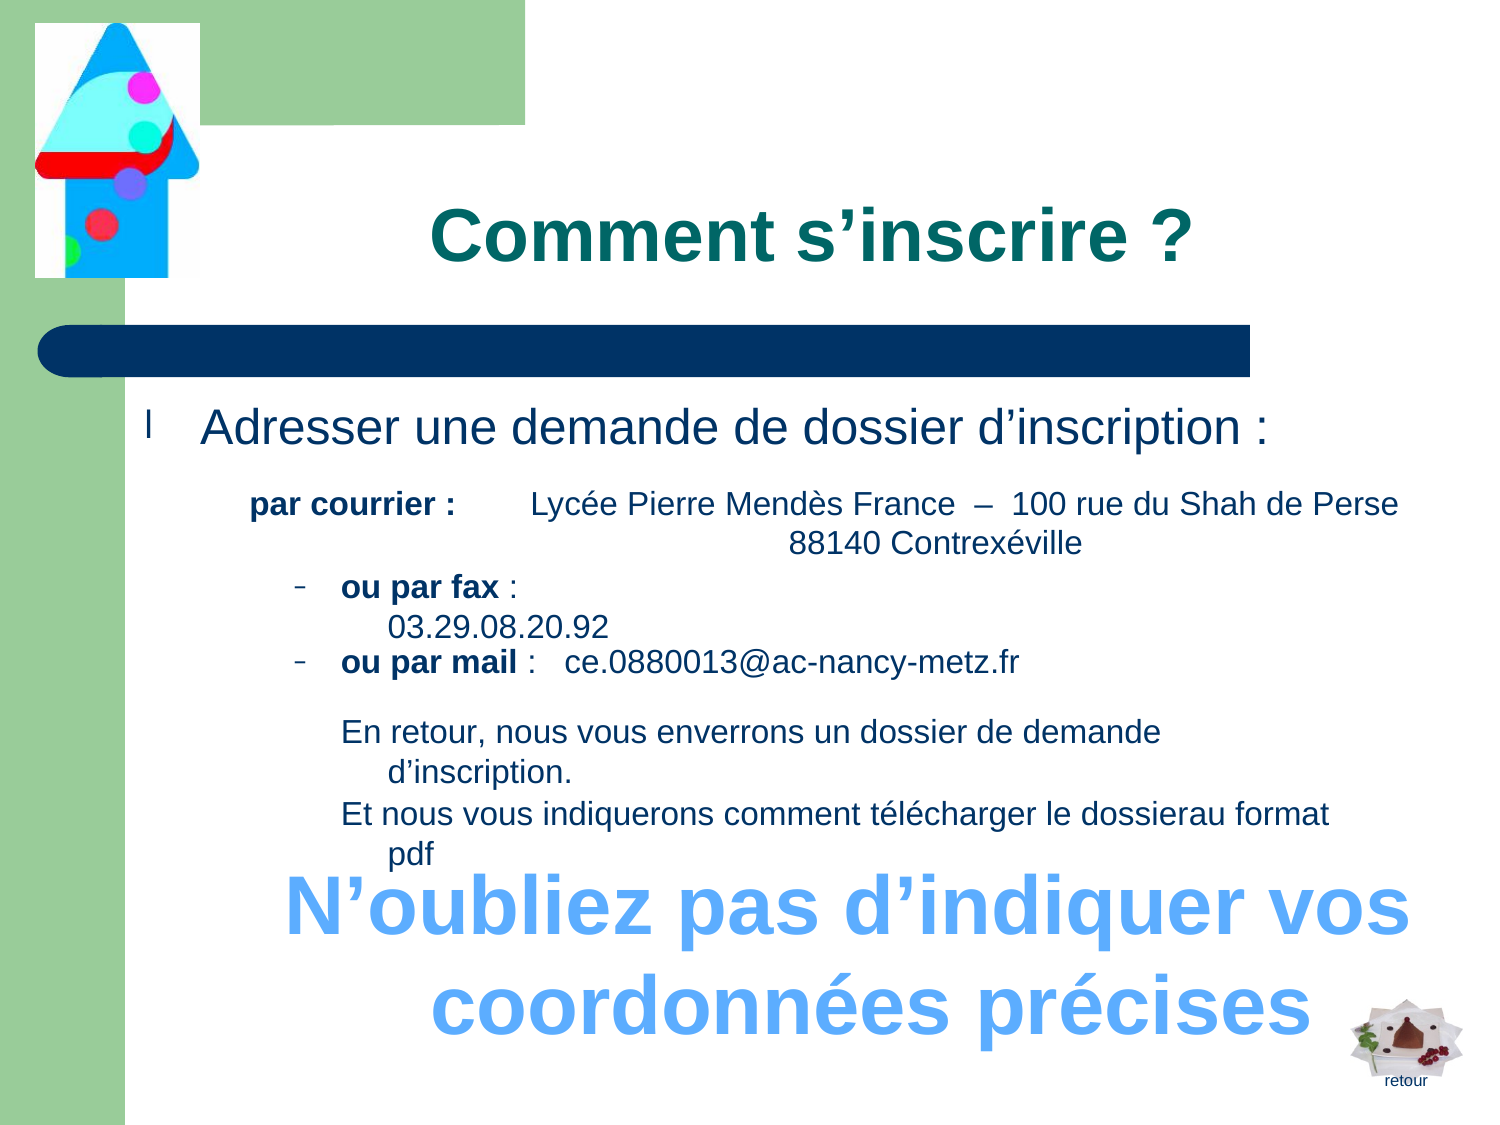

# Comment s’inscrire ?
Adresser une demande de dossier d’inscription :
par courrier : Lycée Pierre Mendès France – 100 rue du Shah de Perse
 88140 Contrexéville
ou par fax : 03.29.08.20.92
ou par mail : ce.0880013@ac-nancy-metz.fr
En retour, nous vous enverrons un dossier de demande d’inscription.
Et nous vous indiquerons comment télécharger le dossierau format pdf
N’oubliez pas d’indiquer vos coordonnées précises
retour